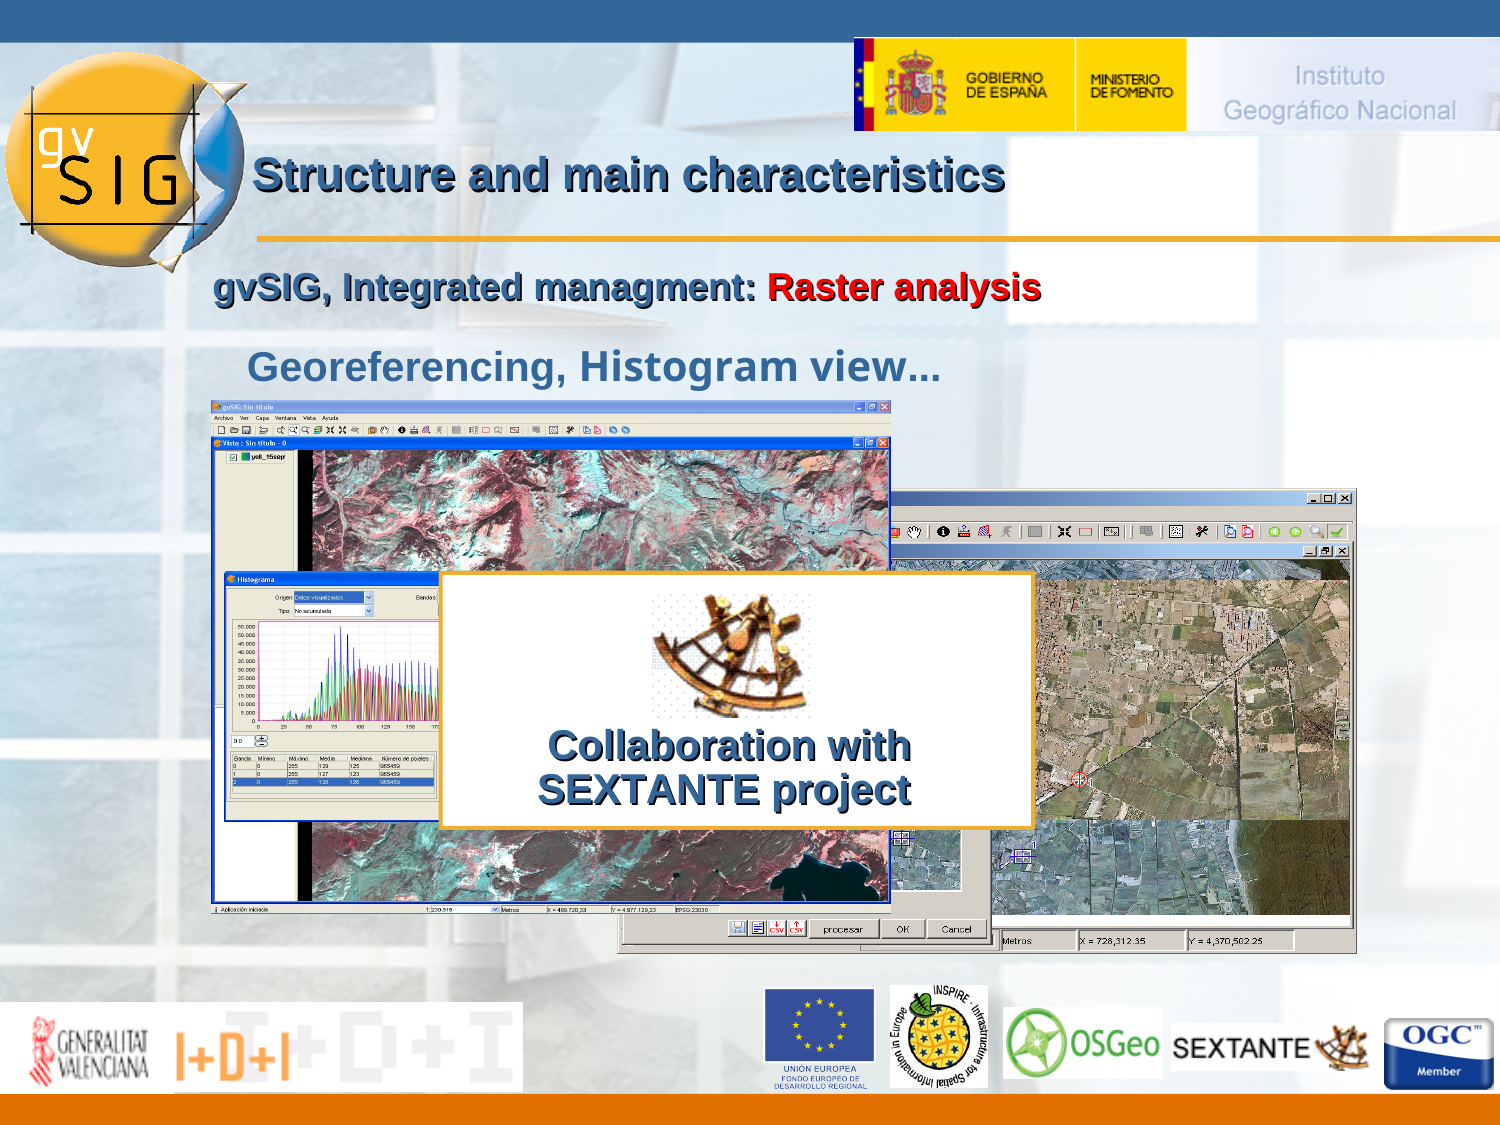

Structure and main characteristics
gvSIG, Integrated managment: Raster analysis
Georeferencing, Histogram view...
 Collaboration with
 SEXTANTE project